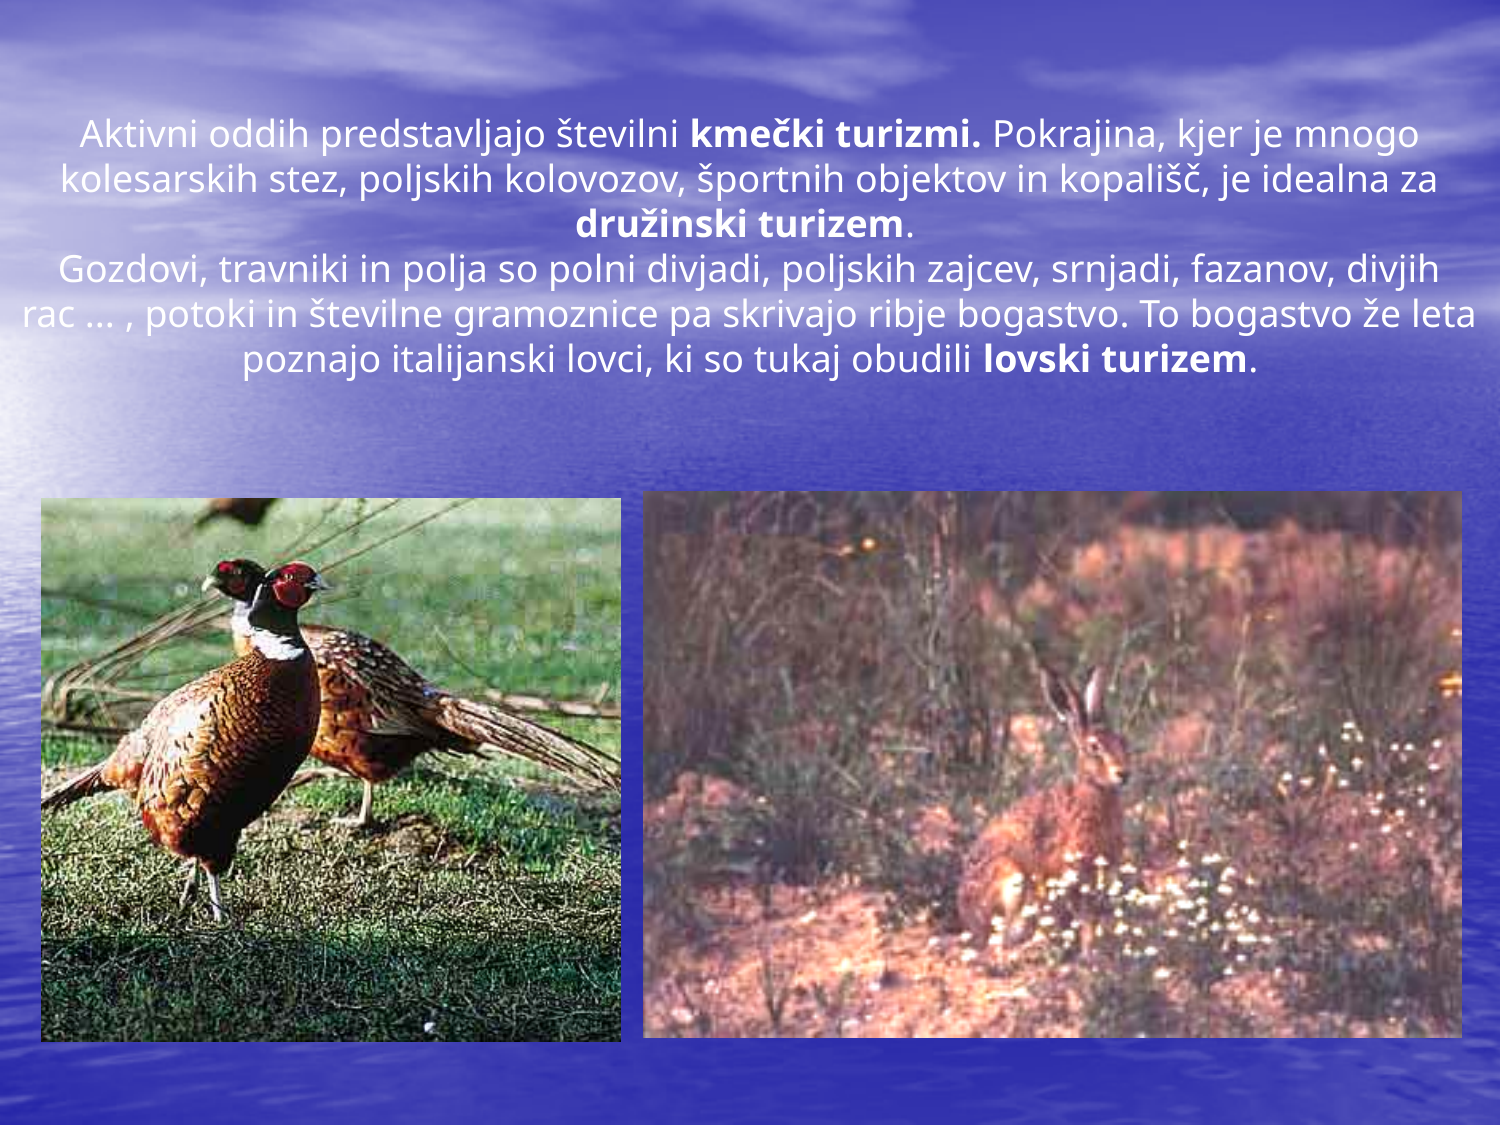

Aktivni oddih predstavljajo številni kmečki turizmi. Pokrajina, kjer je mnogo kolesarskih stez, poljskih kolovozov, športnih objektov in kopališč, je idealna za družinski turizem.
Gozdovi, travniki in polja so polni divjadi, poljskih zajcev, srnjadi, fazanov, divjih rac ... , potoki in številne gramoznice pa skrivajo ribje bogastvo. To bogastvo že leta poznajo italijanski lovci, ki so tukaj obudili lovski turizem.